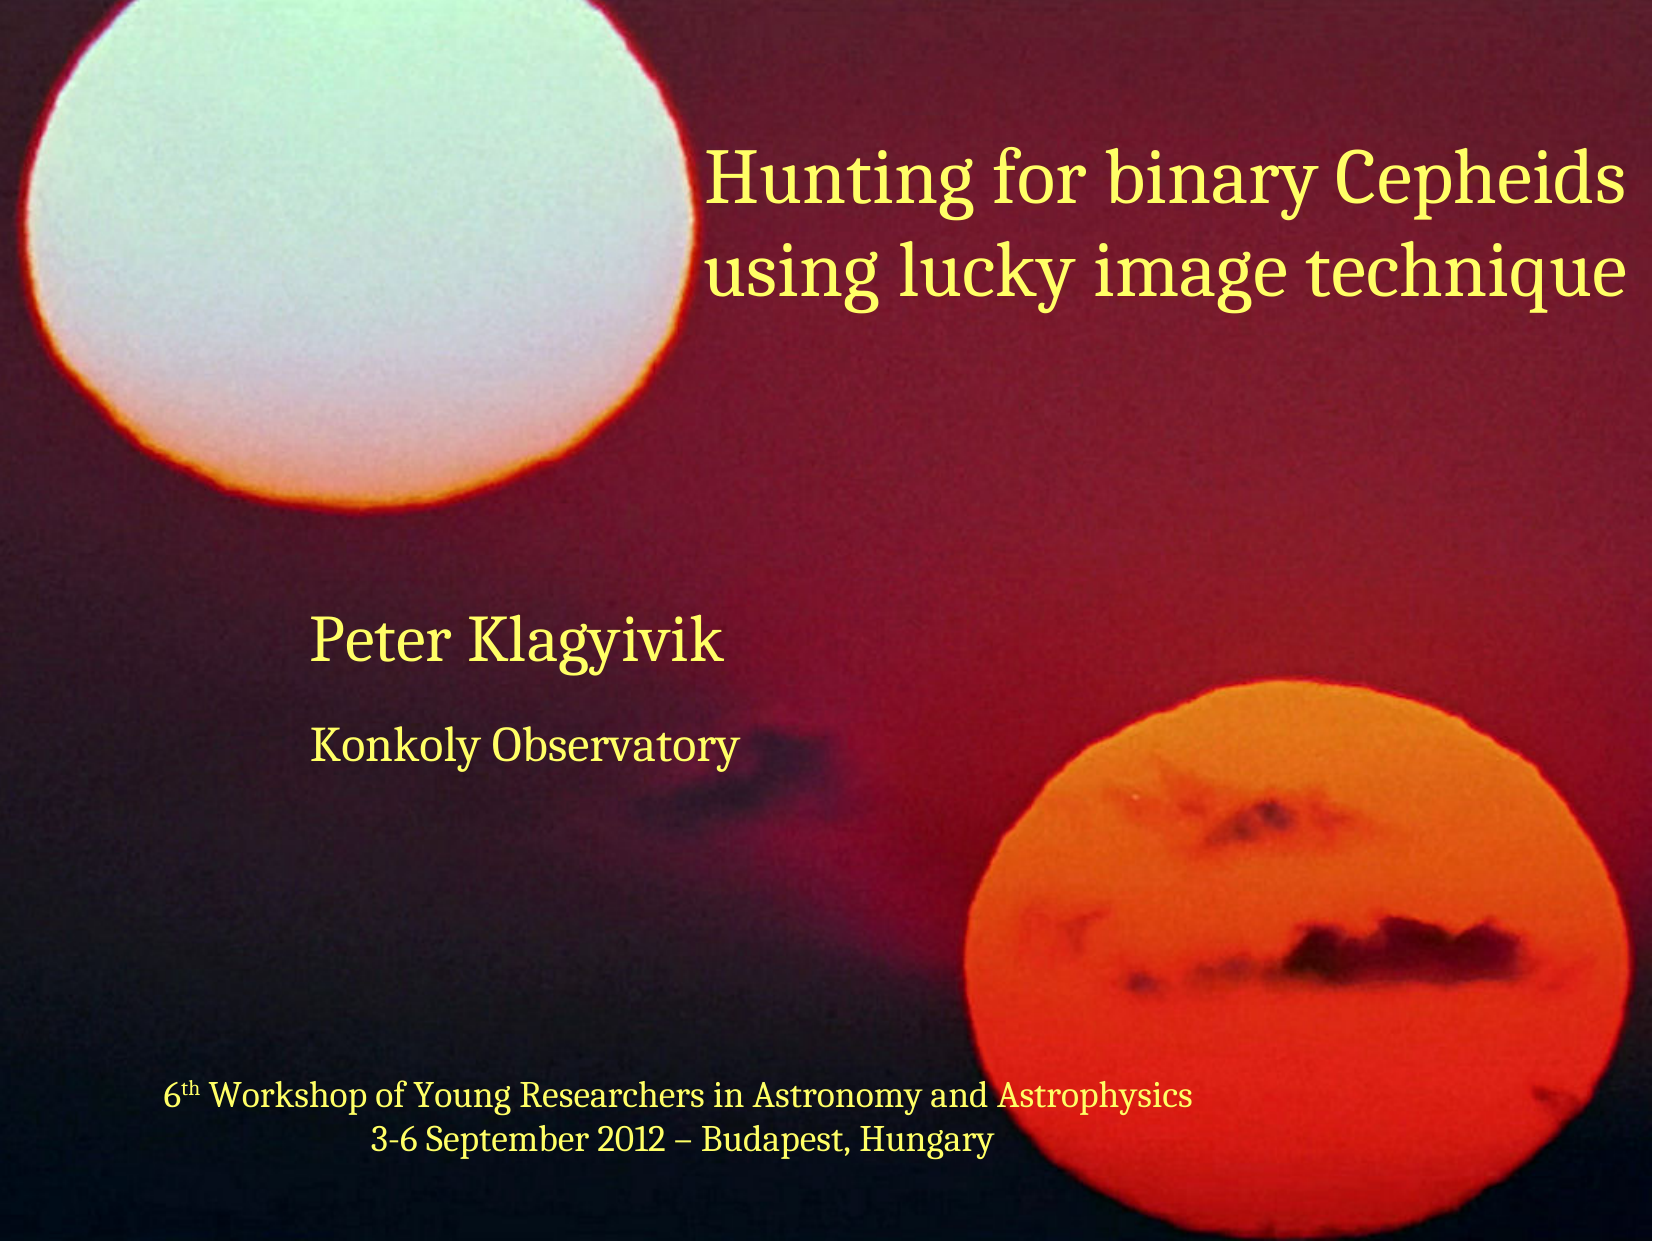

Hunting for binary Cepheids using lucky image technique
Peter Klagyivik
Konkoly Observatory
6th Workshop of Young Researchers in Astronomy and Astrophysics
 3-6 September 2012 – Budapest, Hungary